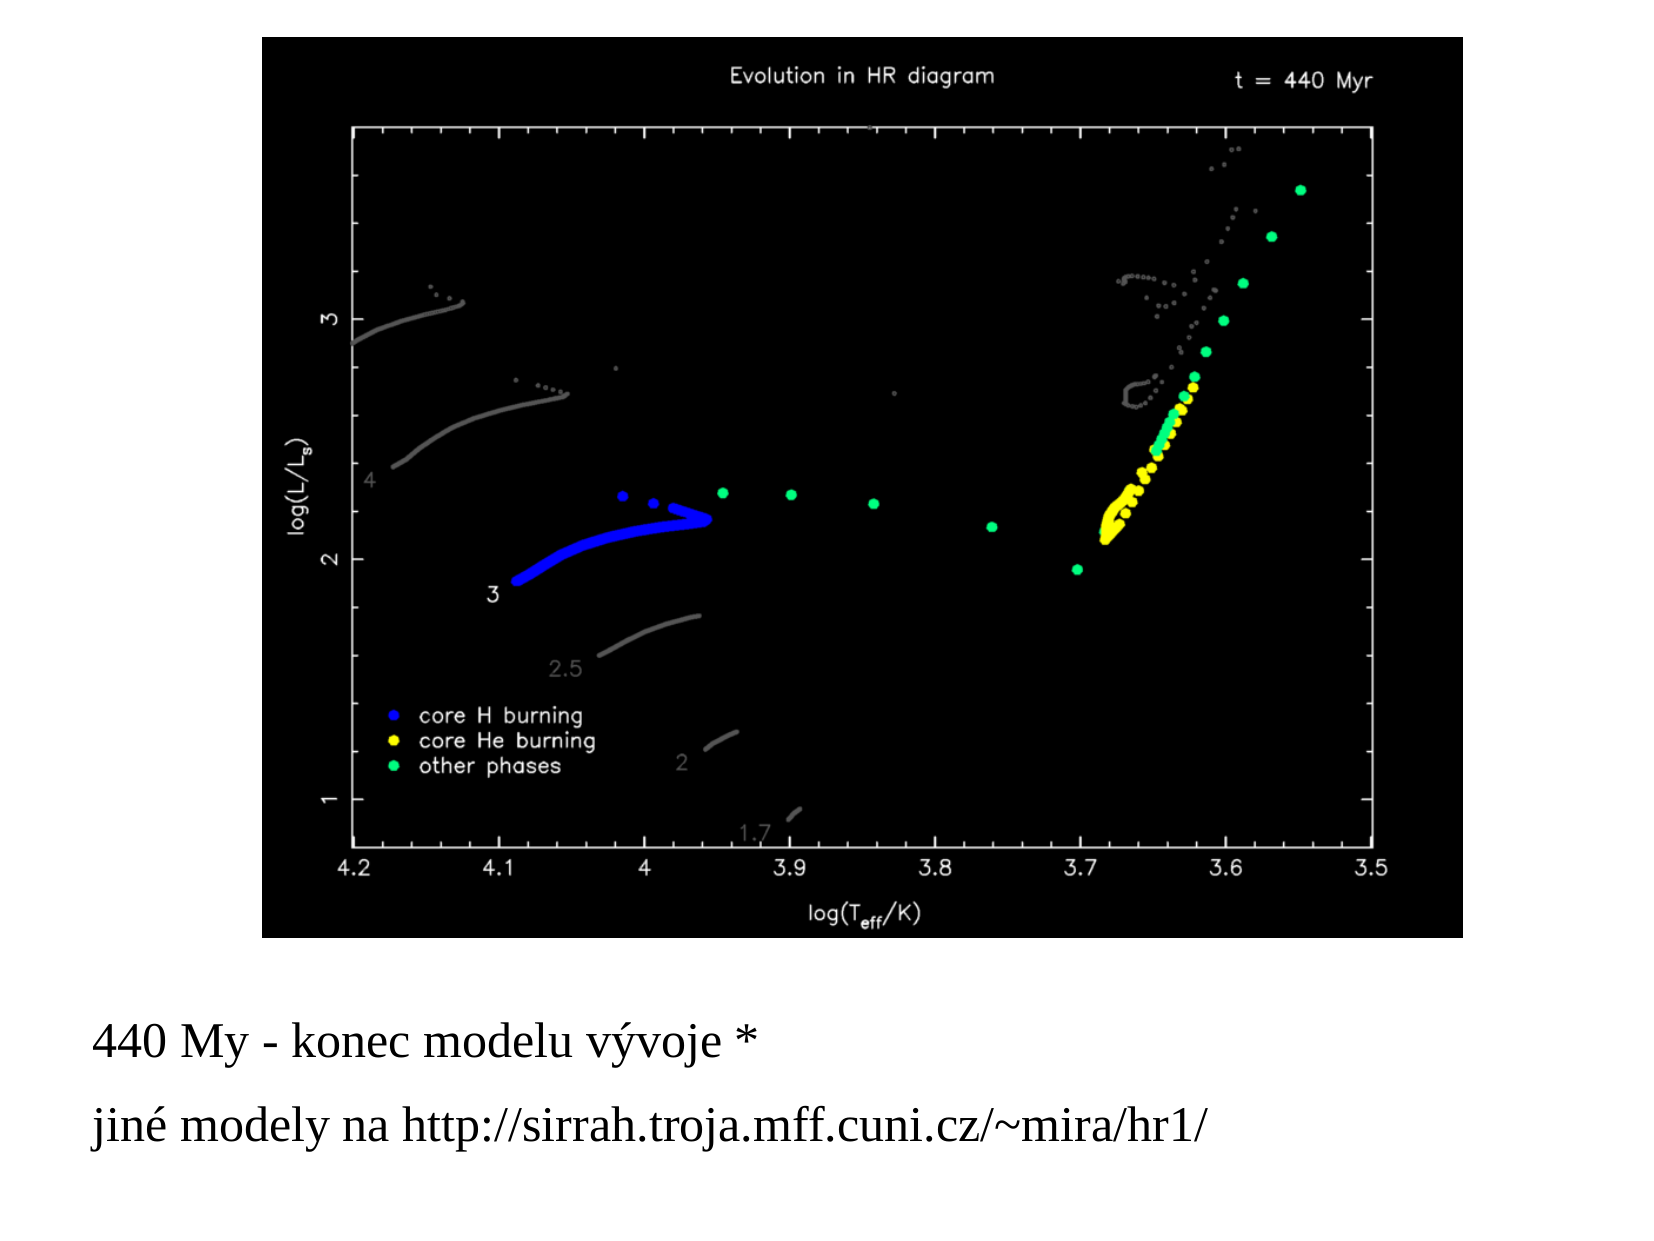

# 440 My - konec modelu vývoje *
jiné modely na http://sirrah.troja.mff.cuni.cz/~mira/hr1/